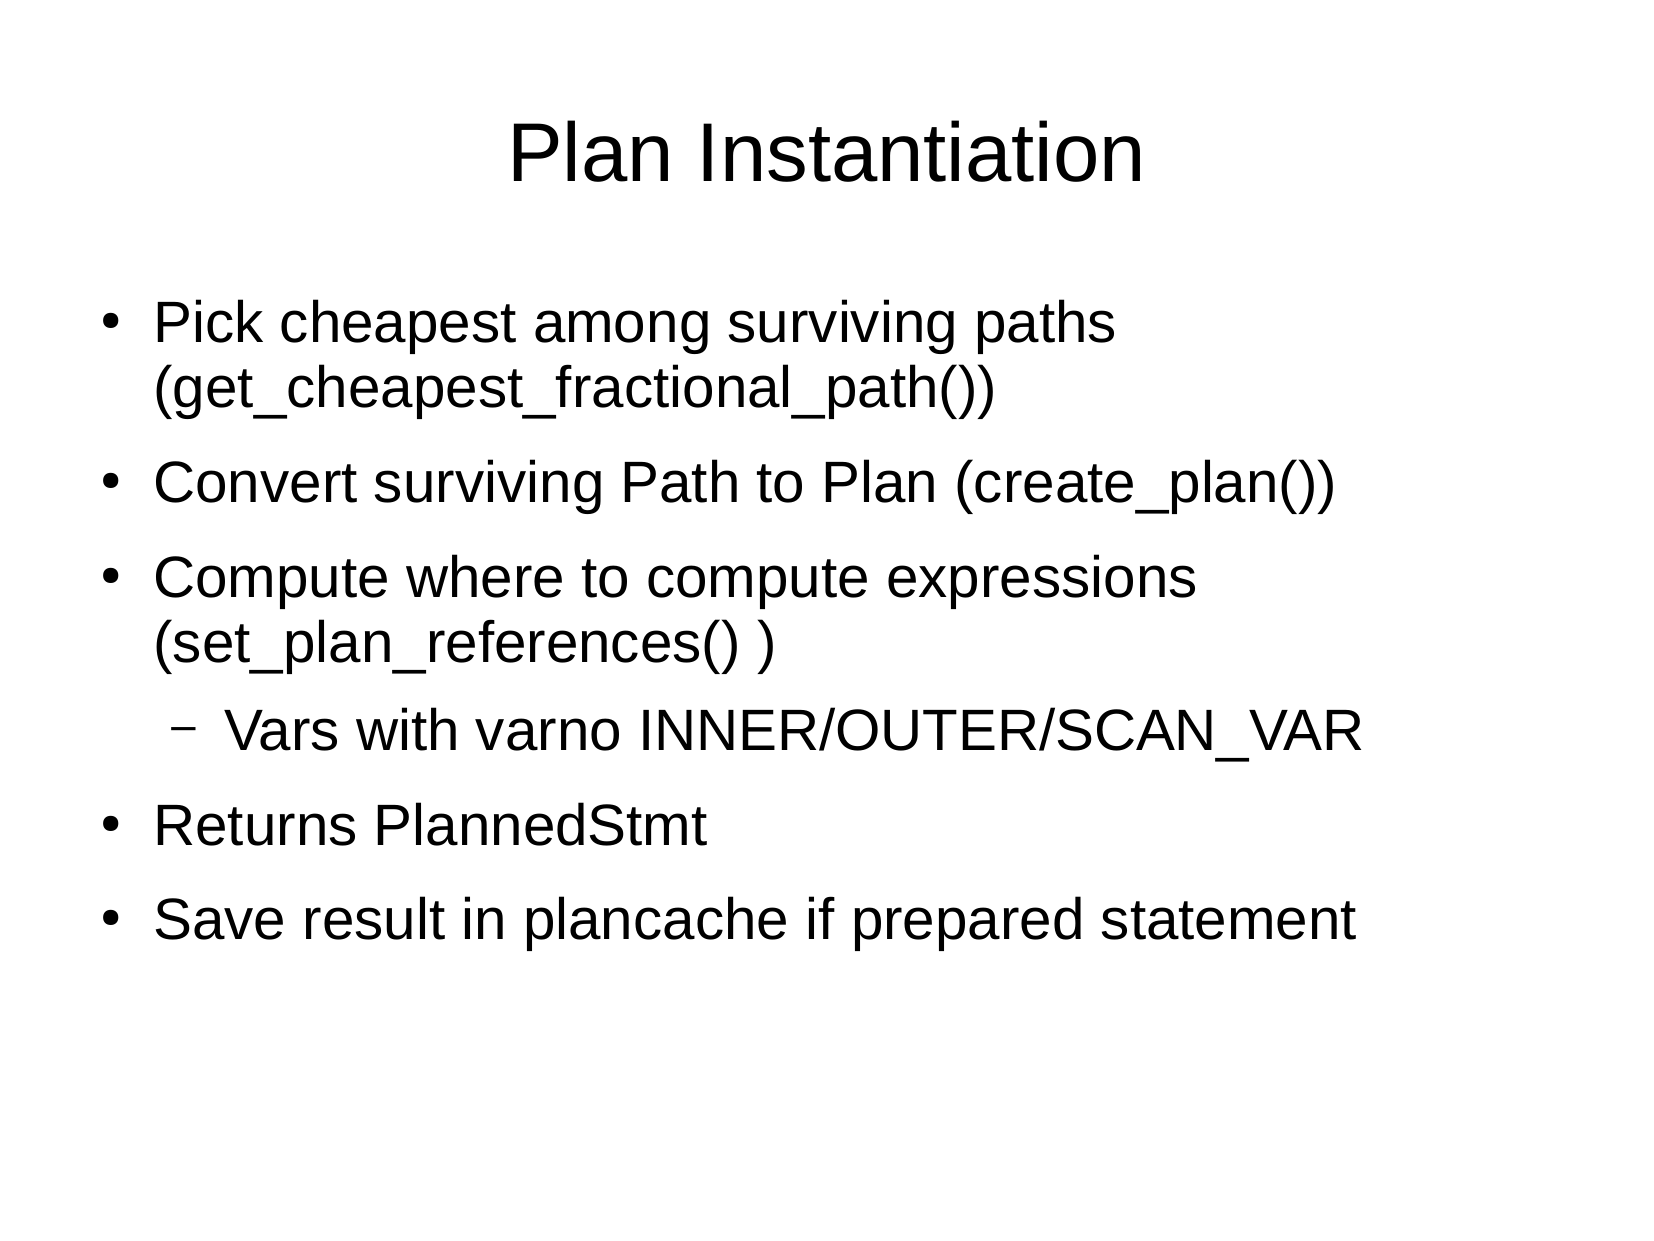

# Plan Instantiation
Pick cheapest among surviving paths (get_cheapest_fractional_path())
Convert surviving Path to Plan (create_plan())
Compute where to compute expressions (set_plan_references() )
Vars with varno INNER/OUTER/SCAN_VAR
Returns PlannedStmt
Save result in plancache if prepared statement